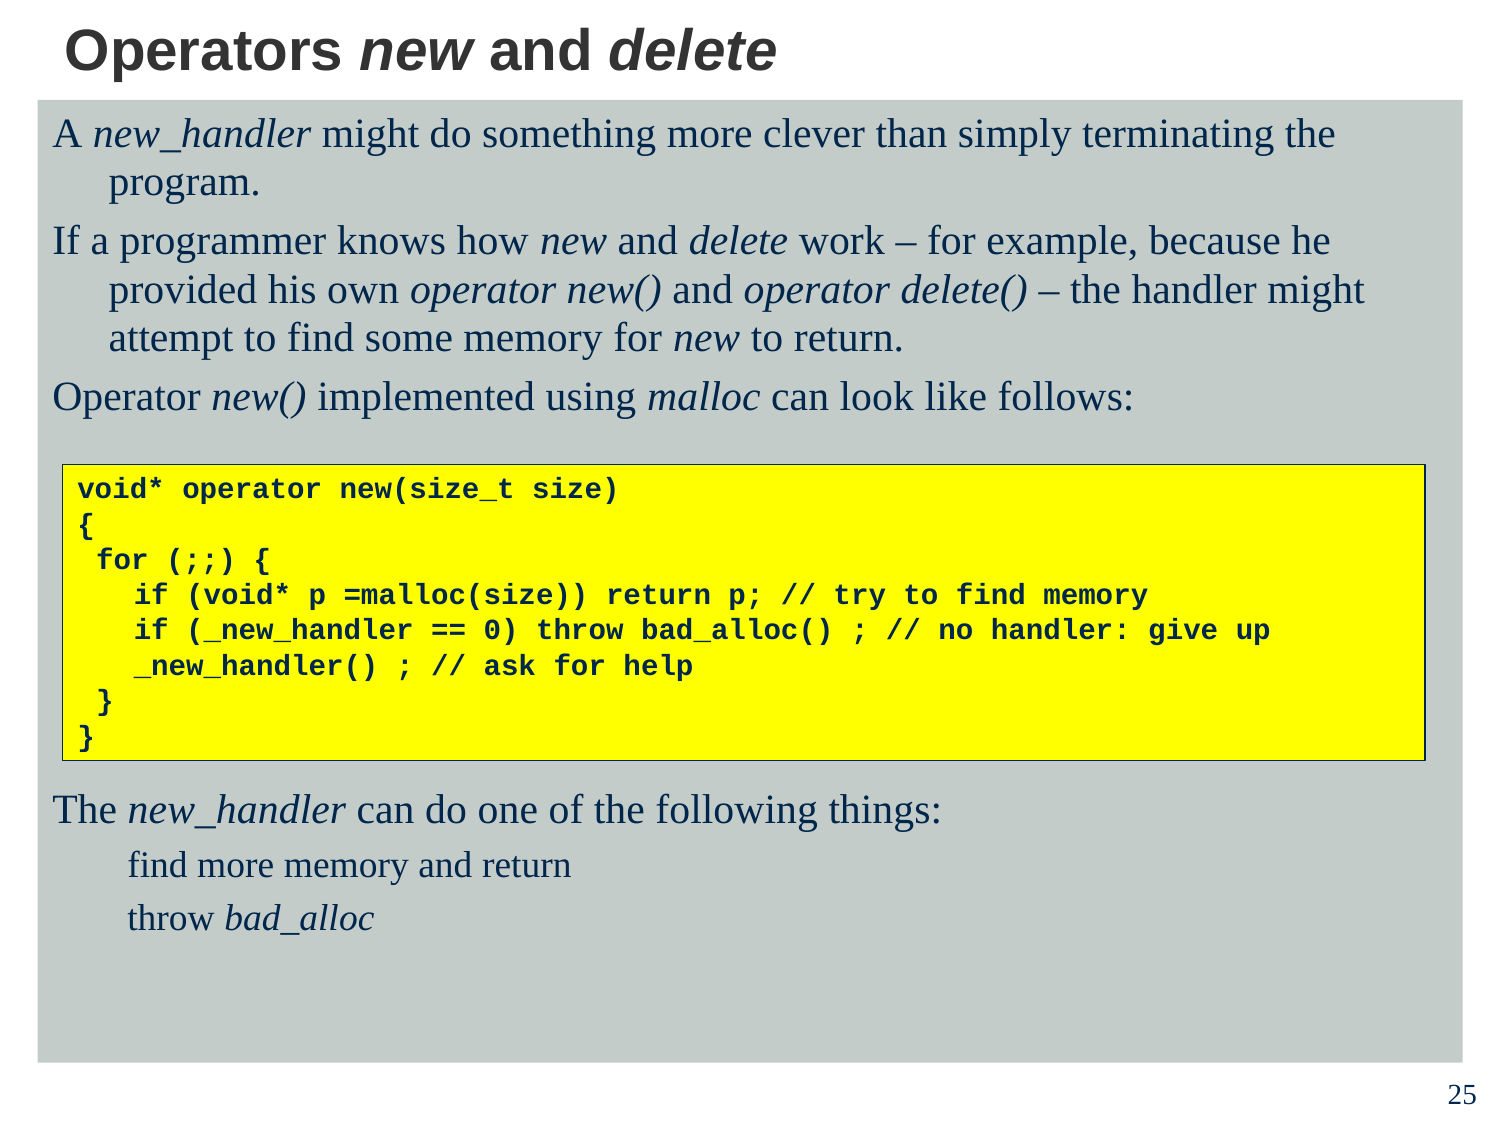

# Operators new and delete
A new_handler might do something more clever than simply terminating the program.
If a programmer knows how new and delete work – for example, because he provided his own operator new() and operator delete() – the handler might attempt to find some memory for new to return.
Operator new() implemented using malloc can look like follows:
The new_handler can do one of the following things:
find more memory and return
throw bad_alloc
void* operator new(size_t size)
{
	for (;;) {
		if (void* p =malloc(size)) return p; // try to find memory
		if (_new_handler == 0) throw bad_alloc() ; // no handler: give up
		_new_handler() ; // ask for help
	}
}